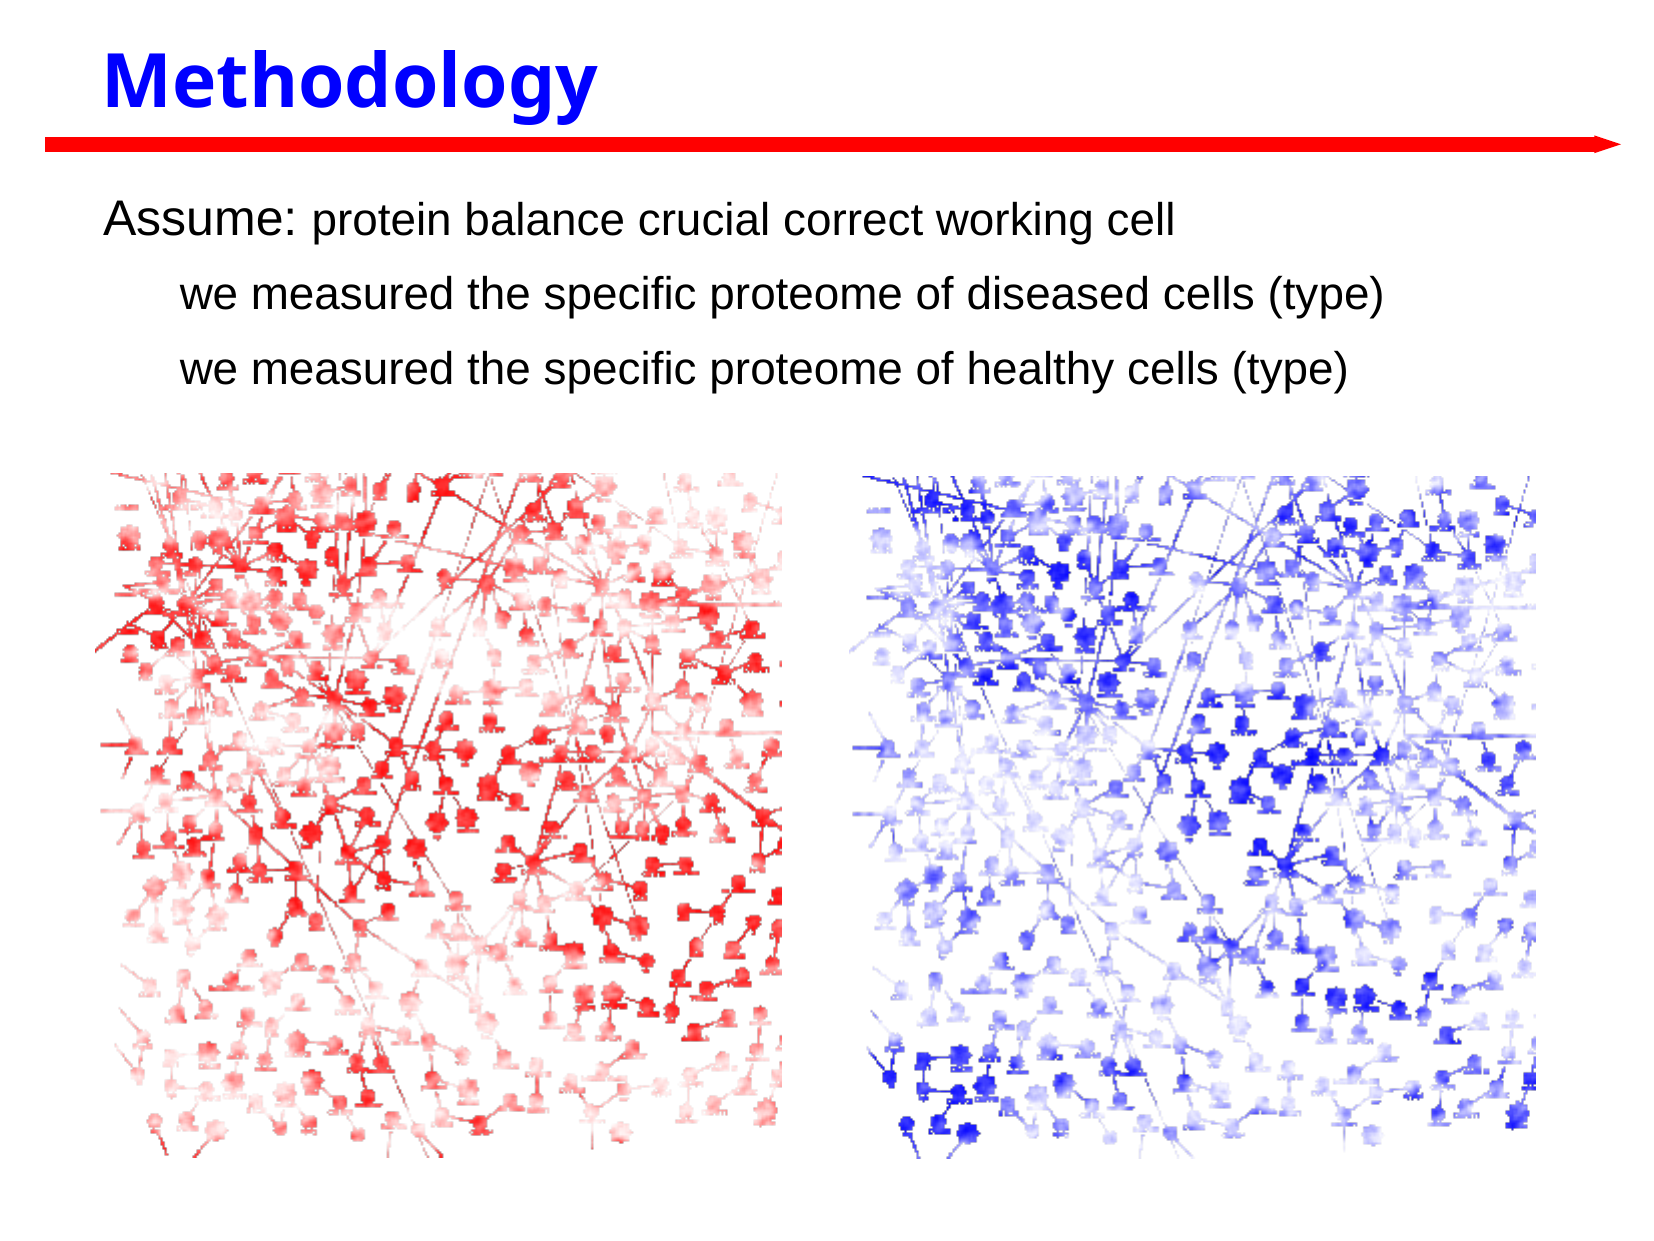

# Methodology
Assume: protein balance crucial correct working cell
we measured the specific proteome of diseased cells (type)
we measured the specific proteome of healthy cells (type)